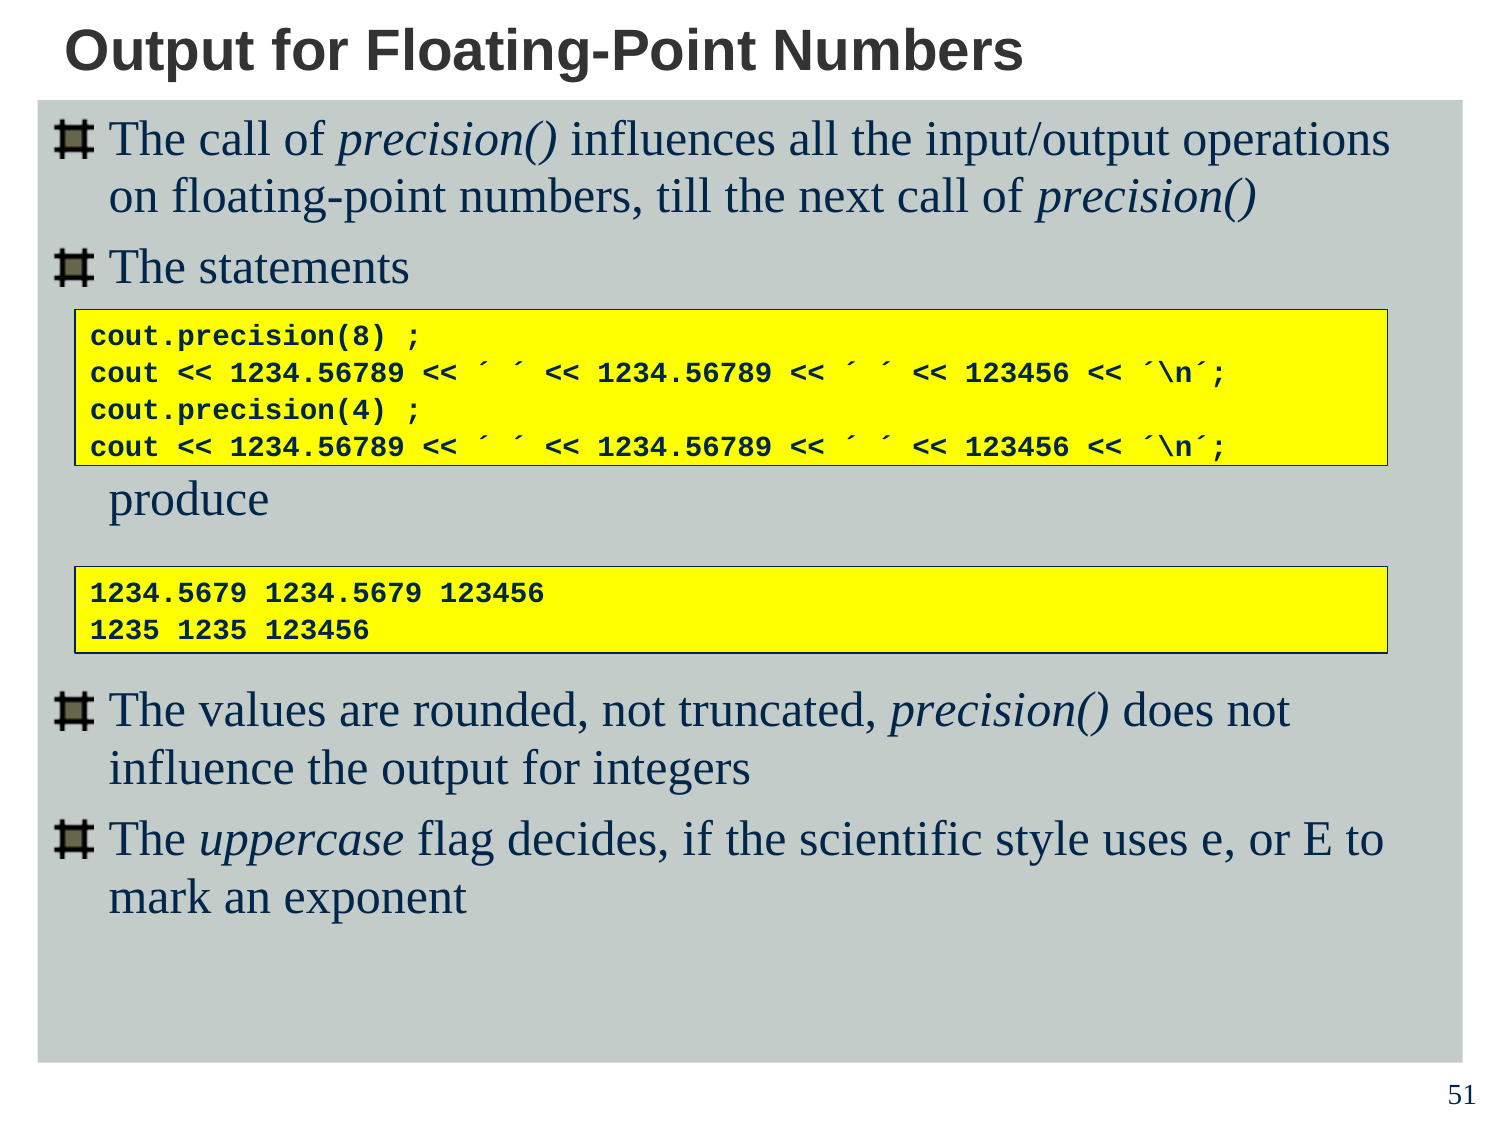

# Output for Floating-Point Numbers
The call of precision() influences all the input/output operations on floating-point numbers, till the next call of precision()
The statements
produce
The values are rounded, not truncated, precision() does not influence the output for integers
The uppercase flag decides, if the scientific style uses e, or E to mark an exponent
cout.precision(8) ;
cout << 1234.56789 << ´ ´ << 1234.56789 << ´ ´ << 123456 << ´\n´;
cout.precision(4) ;
cout << 1234.56789 << ´ ´ << 1234.56789 << ´ ´ << 123456 << ´\n´;
1234.5679 1234.5679 123456
1235 1235 123456